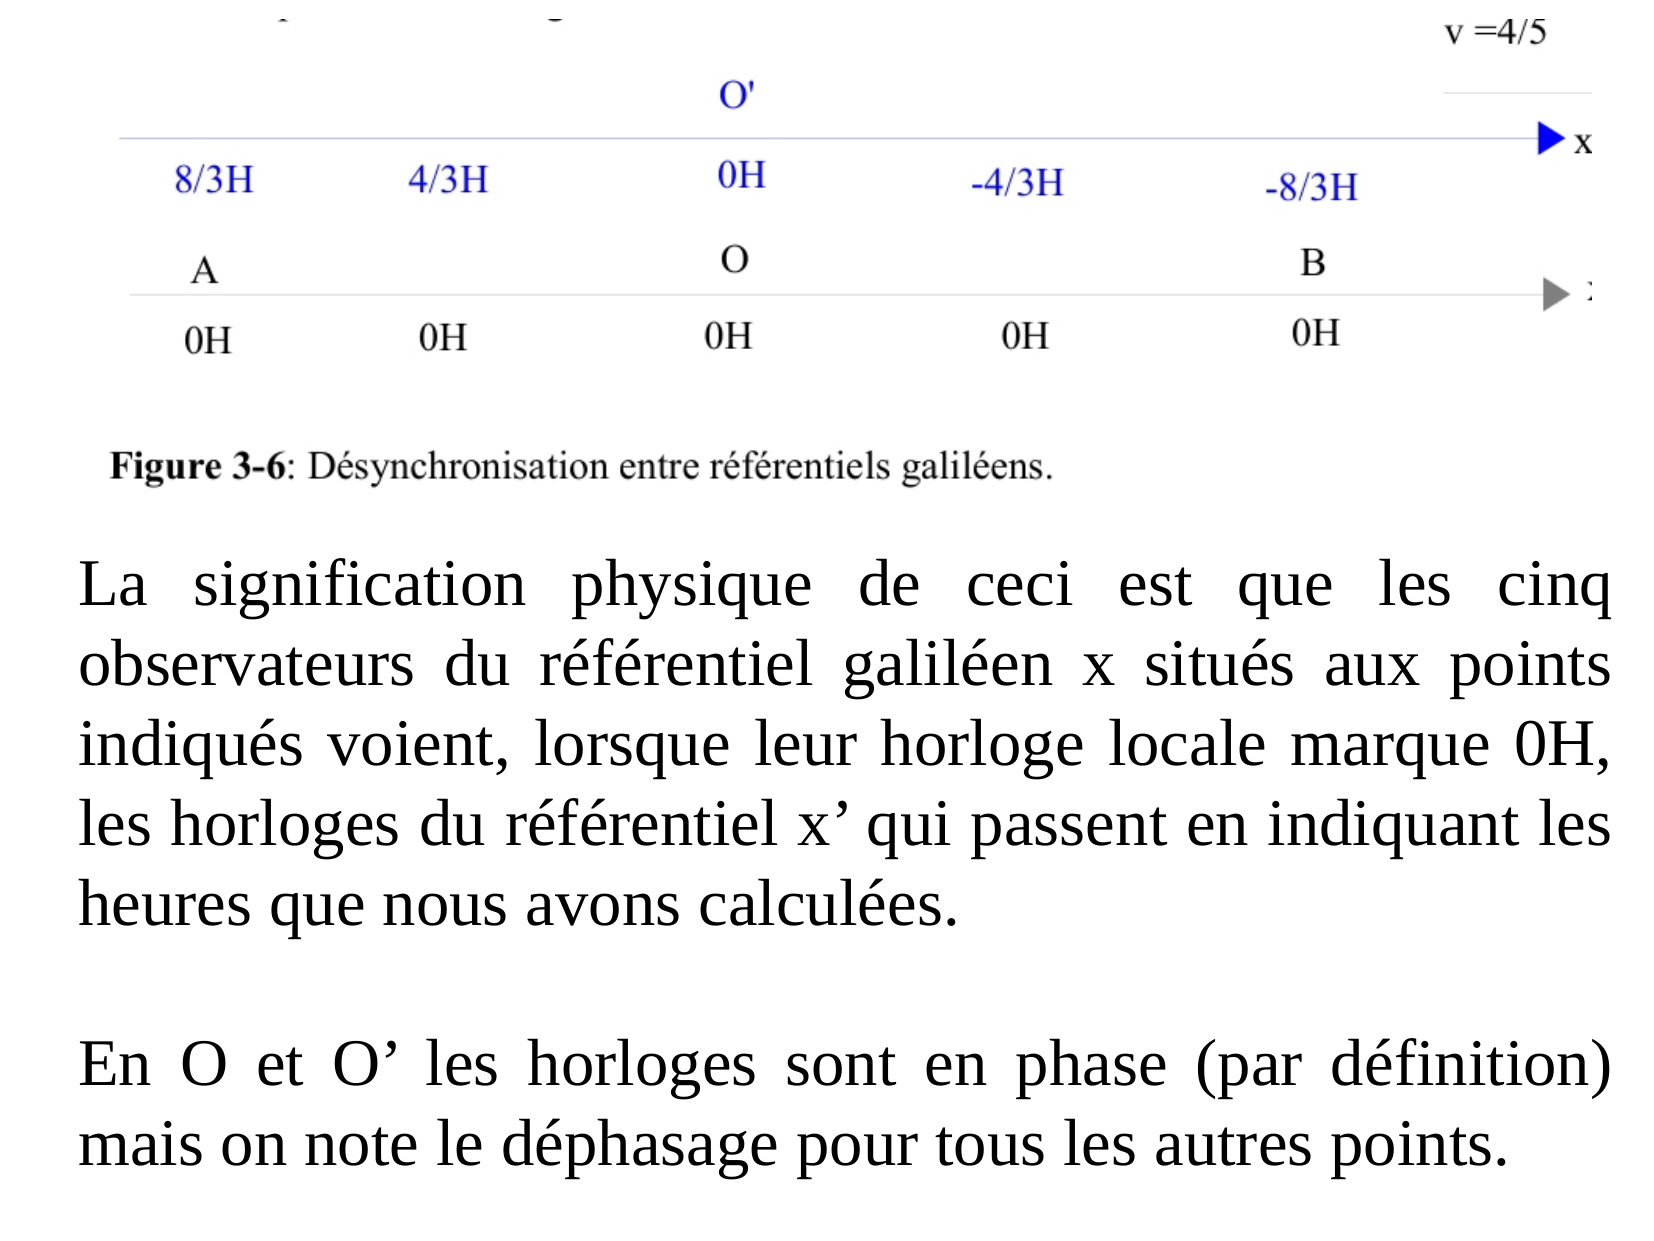

La signification physique de ceci est que les cinq observateurs du référentiel galiléen x situés aux points indiqués voient, lorsque leur horloge locale marque 0H, les horloges du référentiel x’ qui passent en indiquant les heures que nous avons calculées.
En O et O’ les horloges sont en phase (par définition) mais on note le déphasage pour tous les autres points.